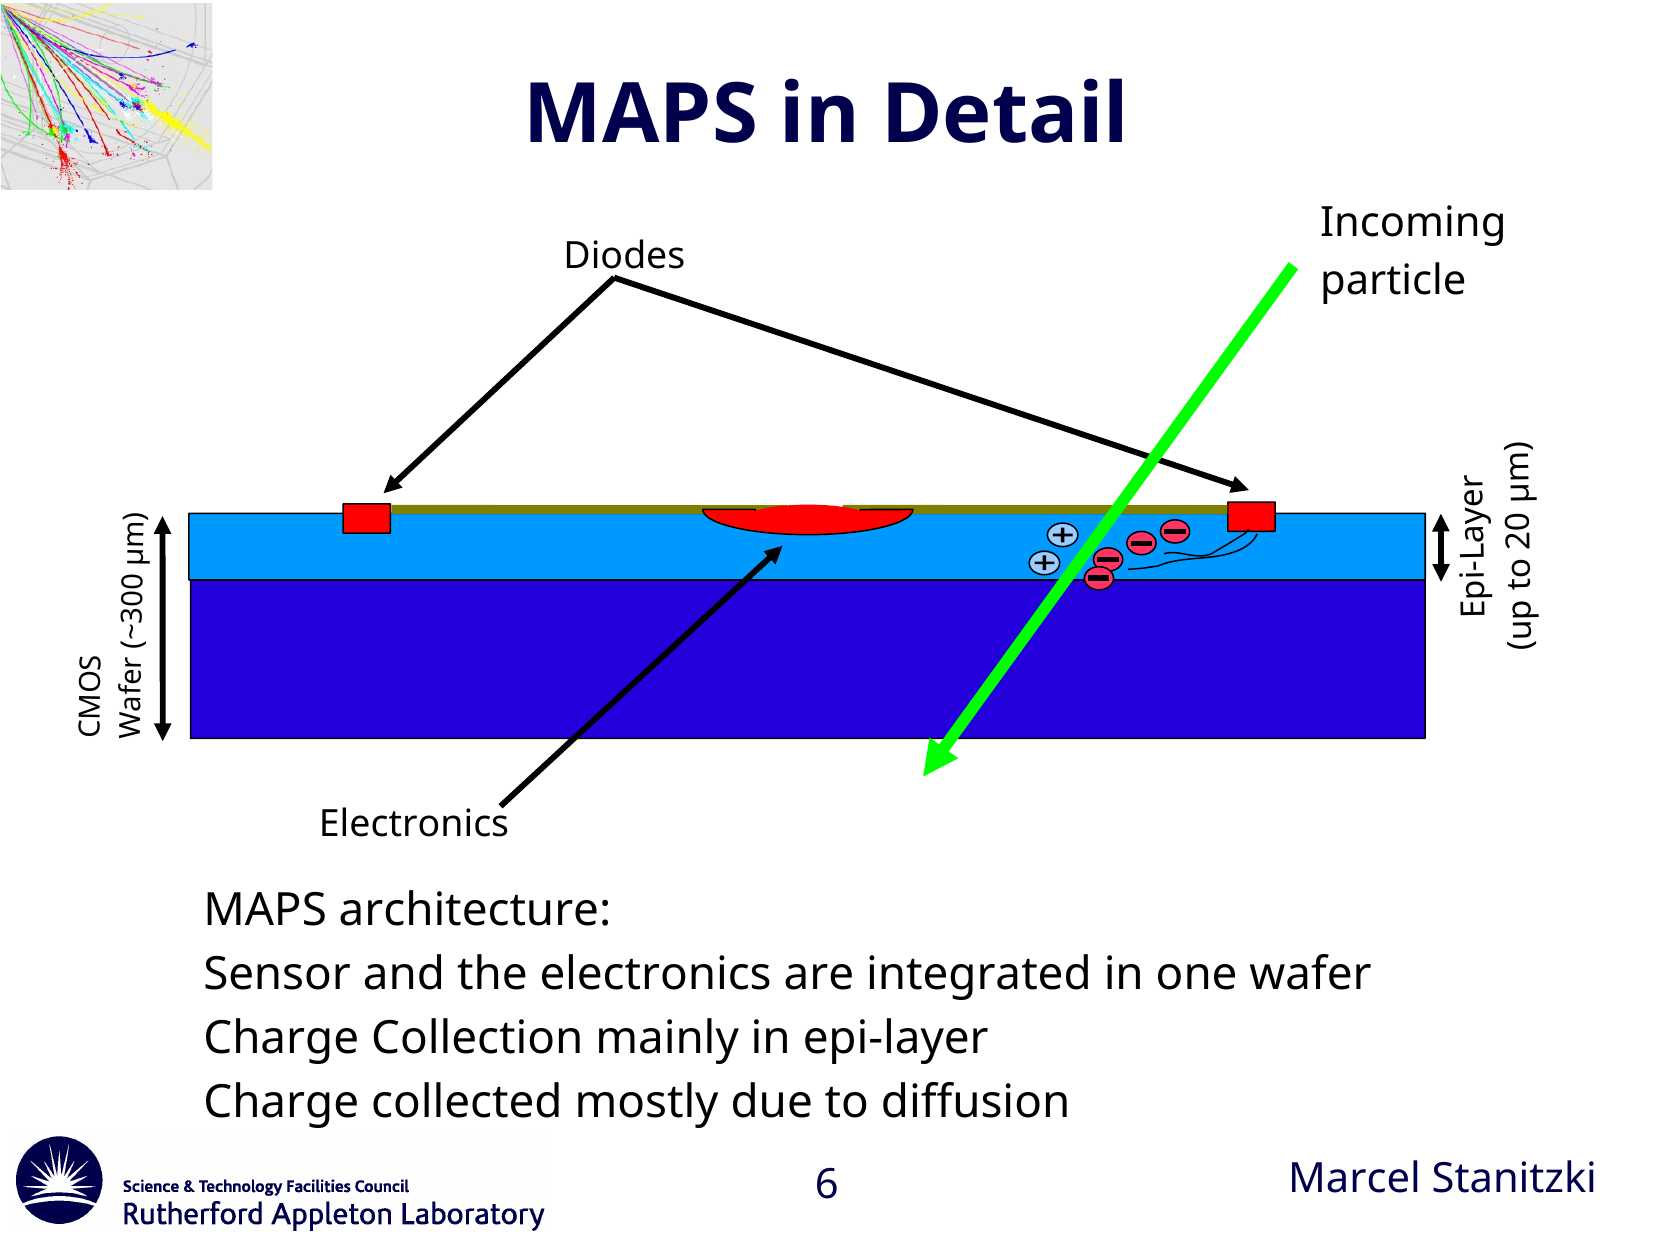

# MAPS in Detail
Incoming
particle
Diodes
Epi-Layer
(up to 20 µm)
CMOS
Wafer (~300 µm)
Electronics
MAPS architecture:
Sensor and the electronics are integrated in one wafer
Charge Collection mainly in epi-layer
Charge collected mostly due to diffusion